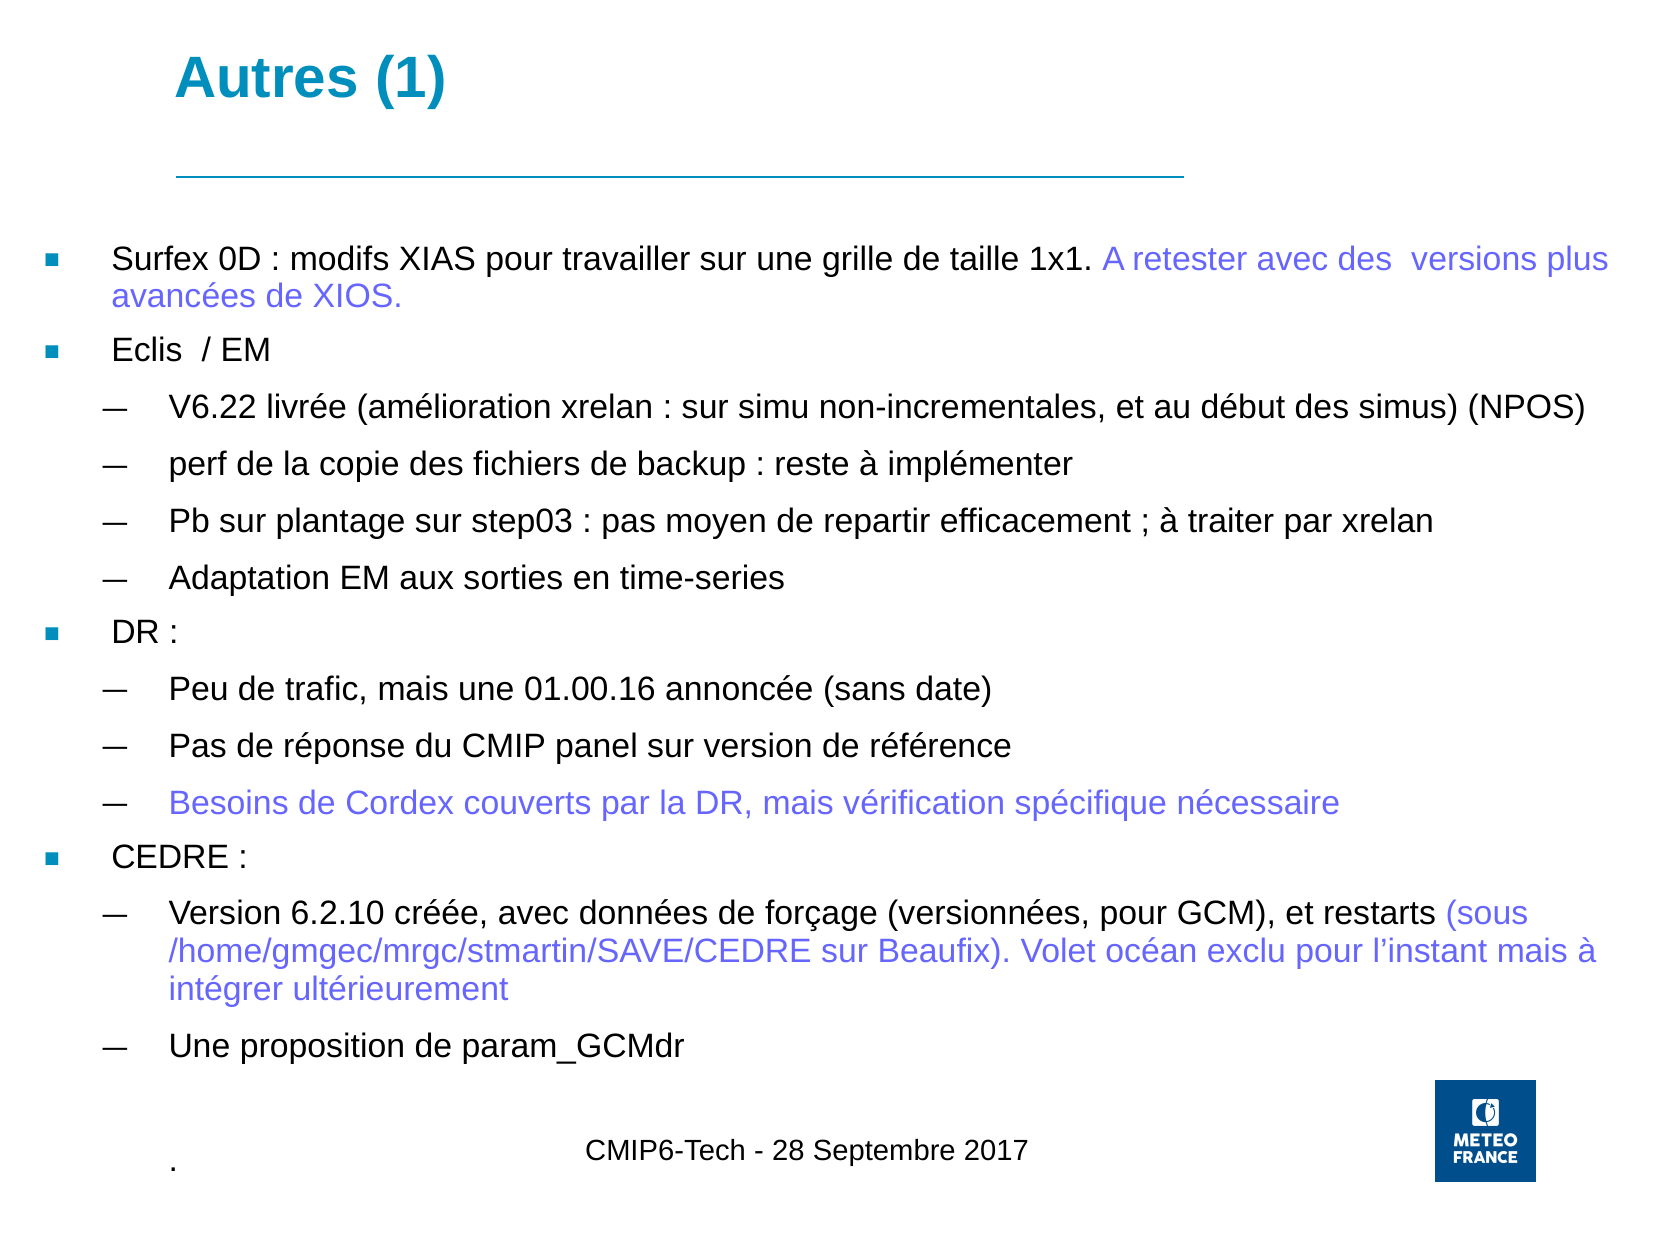

# Autres (1)
Surfex 0D : modifs XIAS pour travailler sur une grille de taille 1x1. A retester avec des versions plus avancées de XIOS.
Eclis  / EM
V6.22 livrée (amélioration xrelan : sur simu non-incrementales, et au début des simus) (NPOS)
perf de la copie des fichiers de backup : reste à implémenter
Pb sur plantage sur step03 : pas moyen de repartir efficacement ; à traiter par xrelan
Adaptation EM aux sorties en time-series
DR :
Peu de trafic, mais une 01.00.16 annoncée (sans date)
Pas de réponse du CMIP panel sur version de référence
Besoins de Cordex couverts par la DR, mais vérification spécifique nécessaire
CEDRE :
Version 6.2.10 créée, avec données de forçage (versionnées, pour GCM), et restarts (sous /home/gmgec/mrgc/stmartin/SAVE/CEDRE sur Beaufix). Volet océan exclu pour l’instant mais à intégrer ultérieurement
Une proposition de param_GCMdr
.
CMIP6-Tech - 28 Septembre 2017